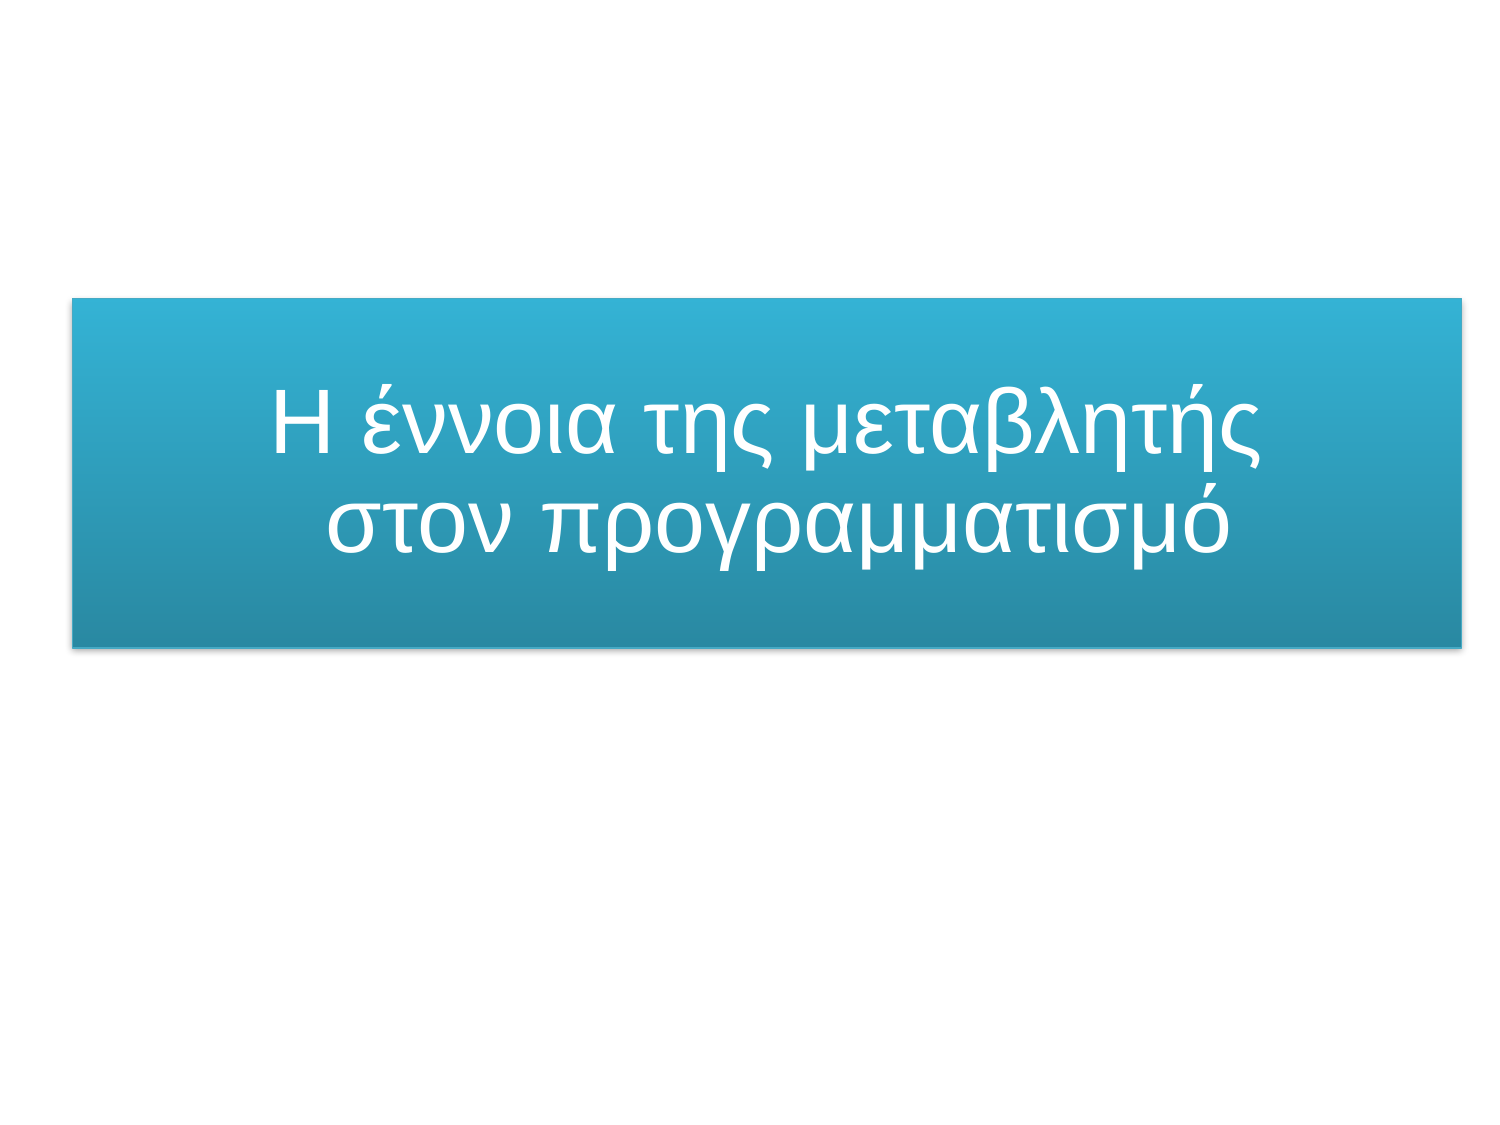

# Η έννοια της μεταβλητής στον προγραμματισμό